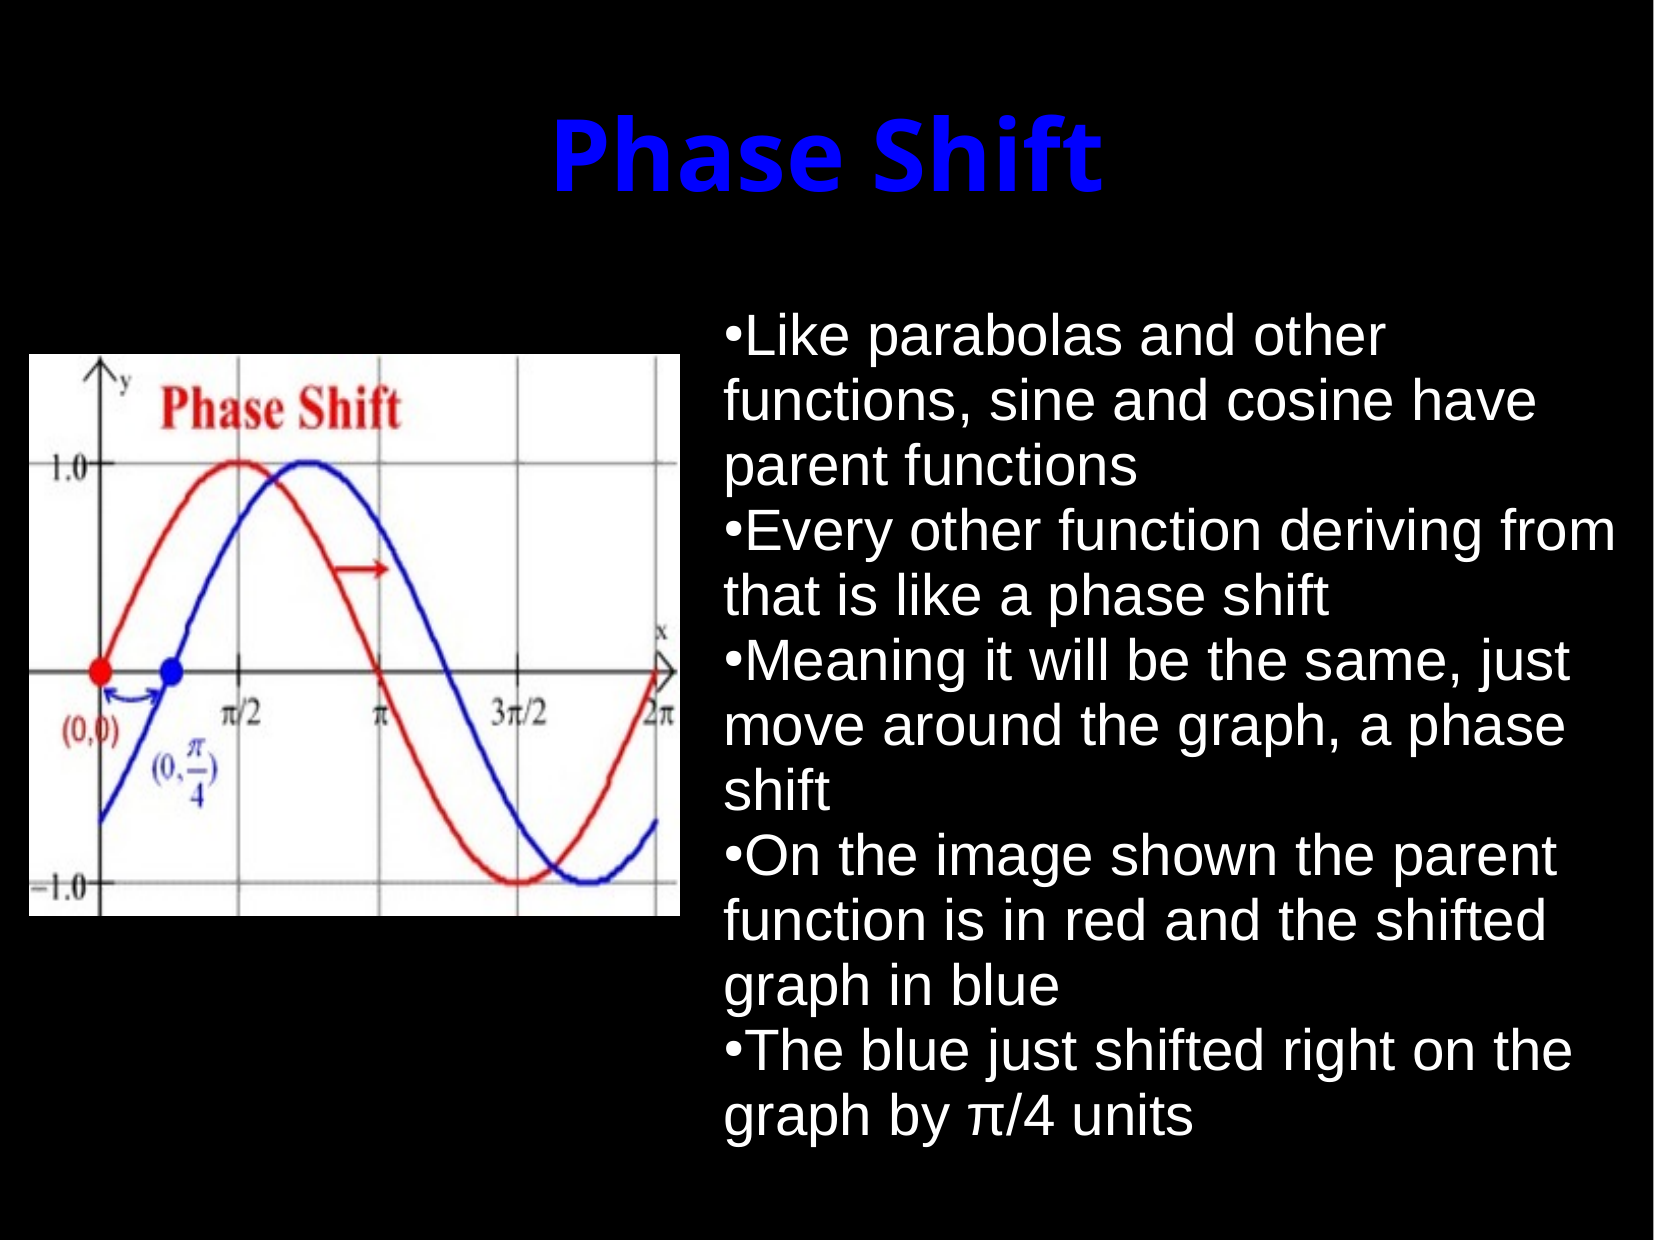

# Phase Shift
Like parabolas and other functions, sine and cosine have parent functions
Every other function deriving from that is like a phase shift
Meaning it will be the same, just move around the graph, a phase shift
On the image shown the parent function is in red and the shifted graph in blue
The blue just shifted right on the graph by π/4 units